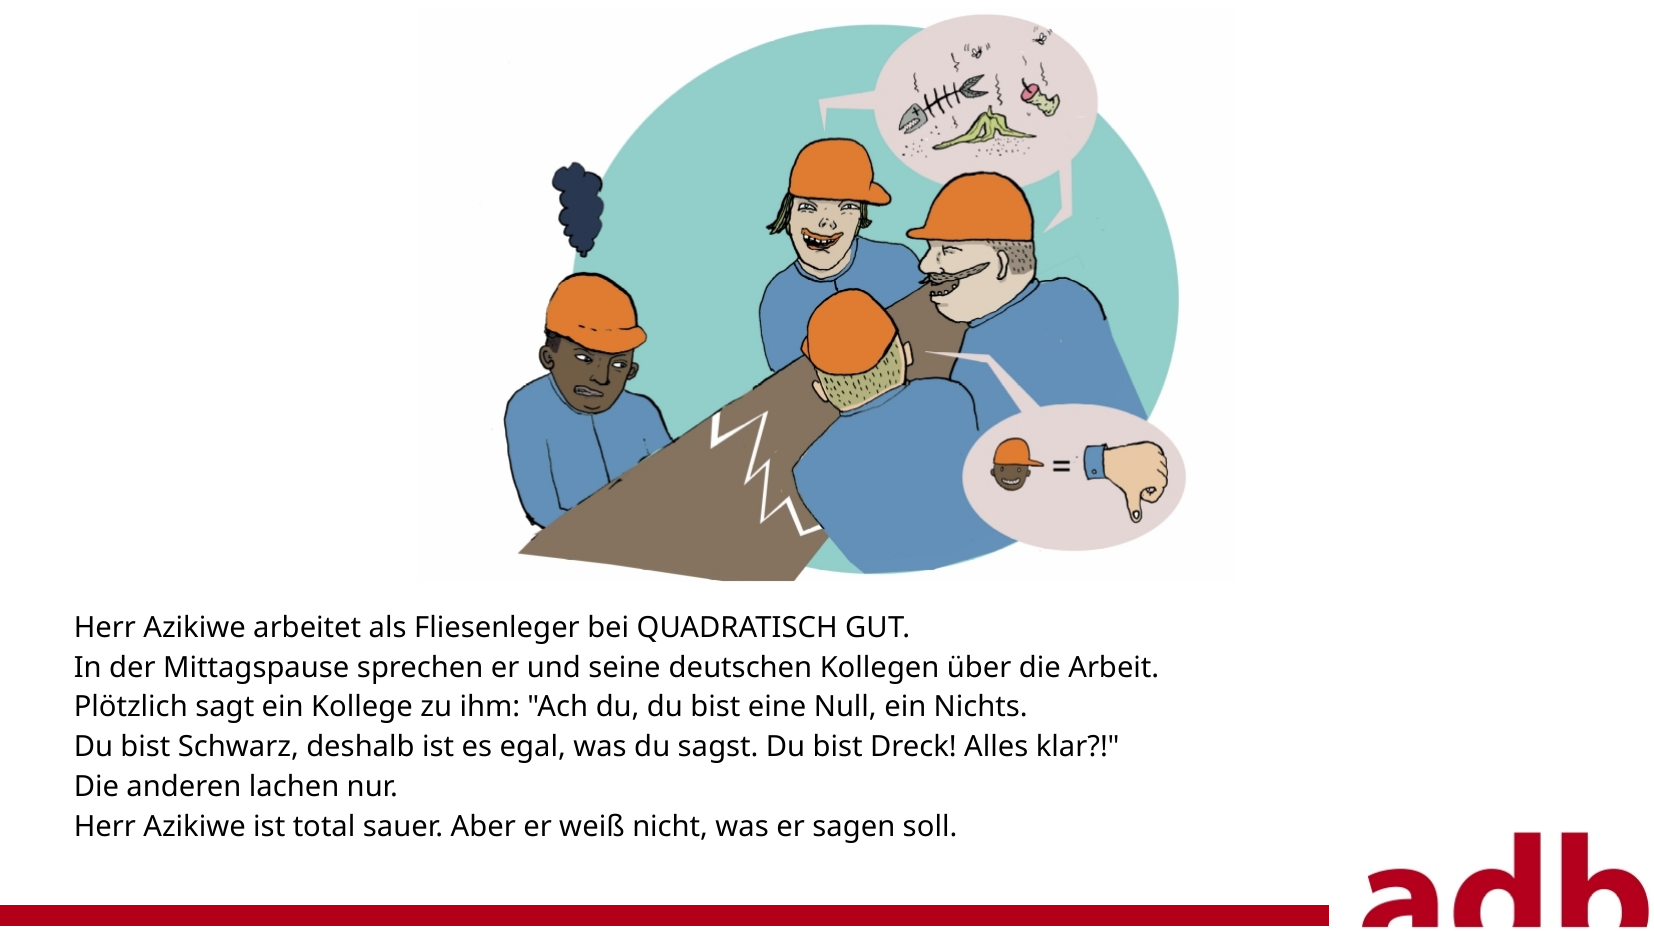

Herr Azikiwe arbeitet als Fliesenleger bei QUADRATISCH GUT.
In der Mittagspause sprechen er und seine deutschen Kollegen über die Arbeit.
Plötzlich sagt ein Kollege zu ihm: "Ach du, du bist eine Null, ein Nichts.
Du bist Schwarz, deshalb ist es egal, was du sagst. Du bist Dreck! Alles klar?!"
Die anderen lachen nur.
Herr Azikiwe ist total sauer. Aber er weiß nicht, was er sagen soll.